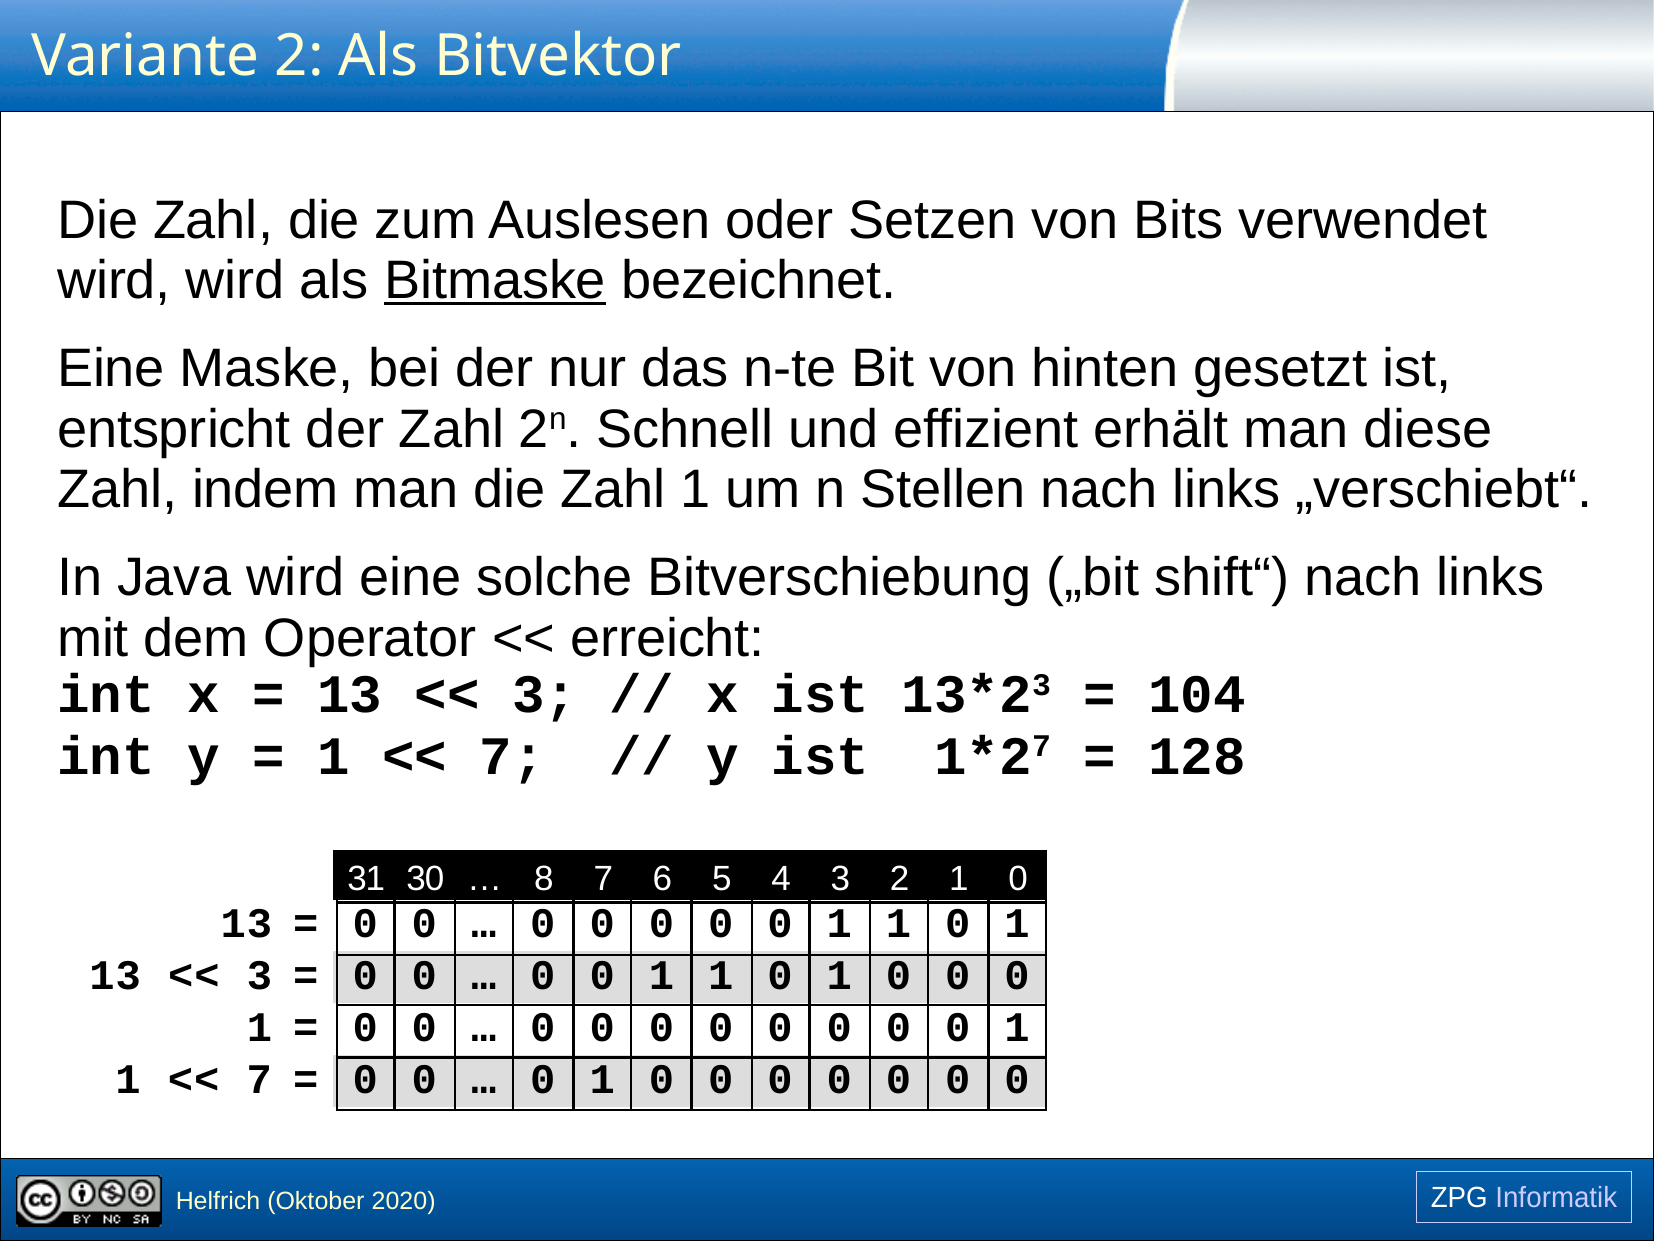

# Variante 2: Als Bitvektor
Die Zahl, die zum Auslesen oder Setzen von Bits verwendet wird, wird als Bitmaske bezeichnet.
Eine Maske, bei der nur das n-te Bit von hinten gesetzt ist, entspricht der Zahl 2n. Schnell und effizient erhält man diese Zahl, indem man die Zahl 1 um n Stellen nach links „verschiebt“.
In Java wird eine solche Bitverschiebung („bit shift“) nach links mit dem Operator << erreicht:
int x = 13 << 3; // x ist 13*23 = 104
int y = 1 << 7; // y ist 1*27 = 128